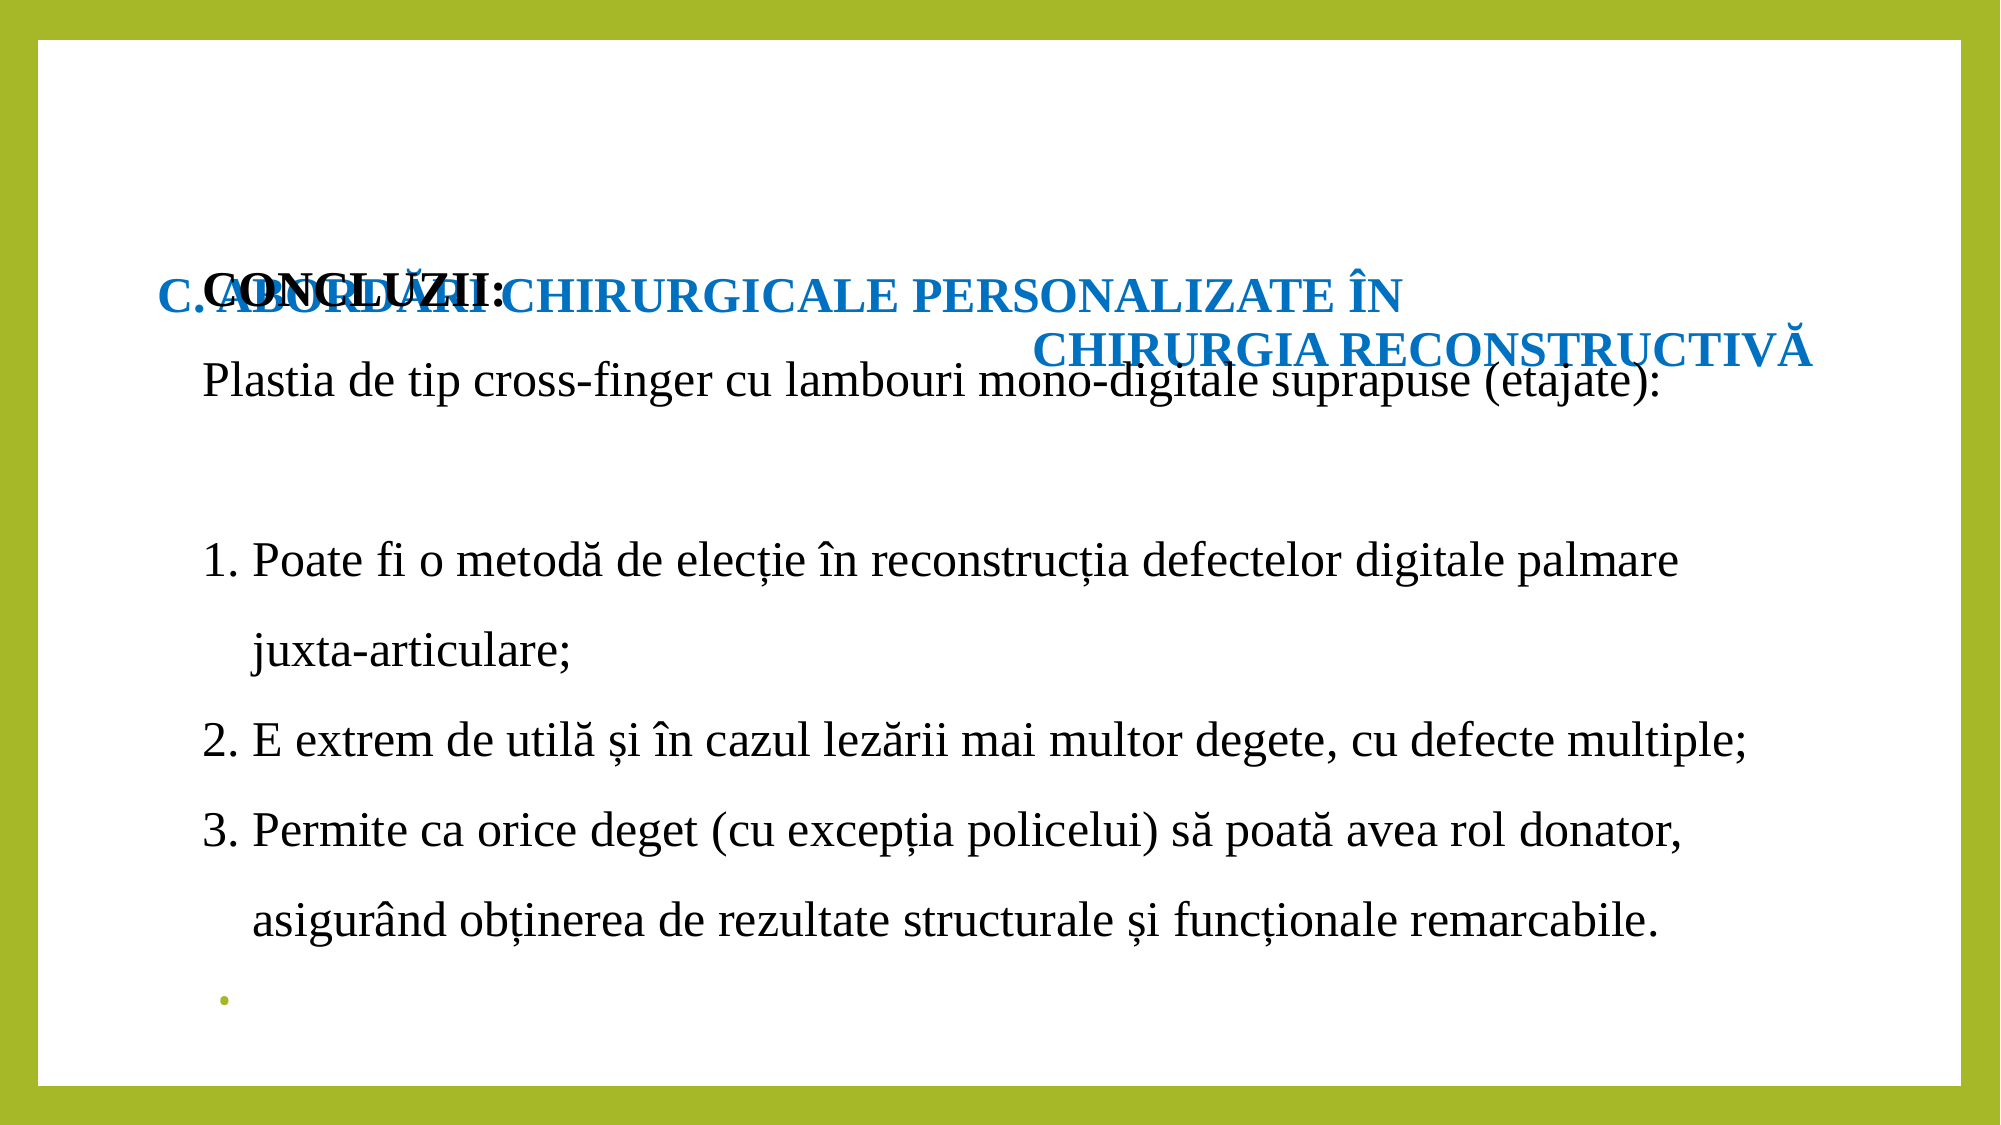

# C. ABORDĂRI CHIRURGICALE PERSONALIZATE ÎN CHIRURGIA RECONSTRUCTIVĂ
CONCLUZII:
Plastia de tip cross-finger cu lambouri mono-digitale suprapuse (etajate):
1. Poate fi o metodă de elecție în reconstrucția defectelor digitale palmare
 juxta-articulare;
2. E extrem de utilă și în cazul lezării mai multor degete, cu defecte multiple;
3. Permite ca orice deget (cu excepția policelui) să poată avea rol donator,
 asigurând obținerea de rezultate structurale și funcționale remarcabile.